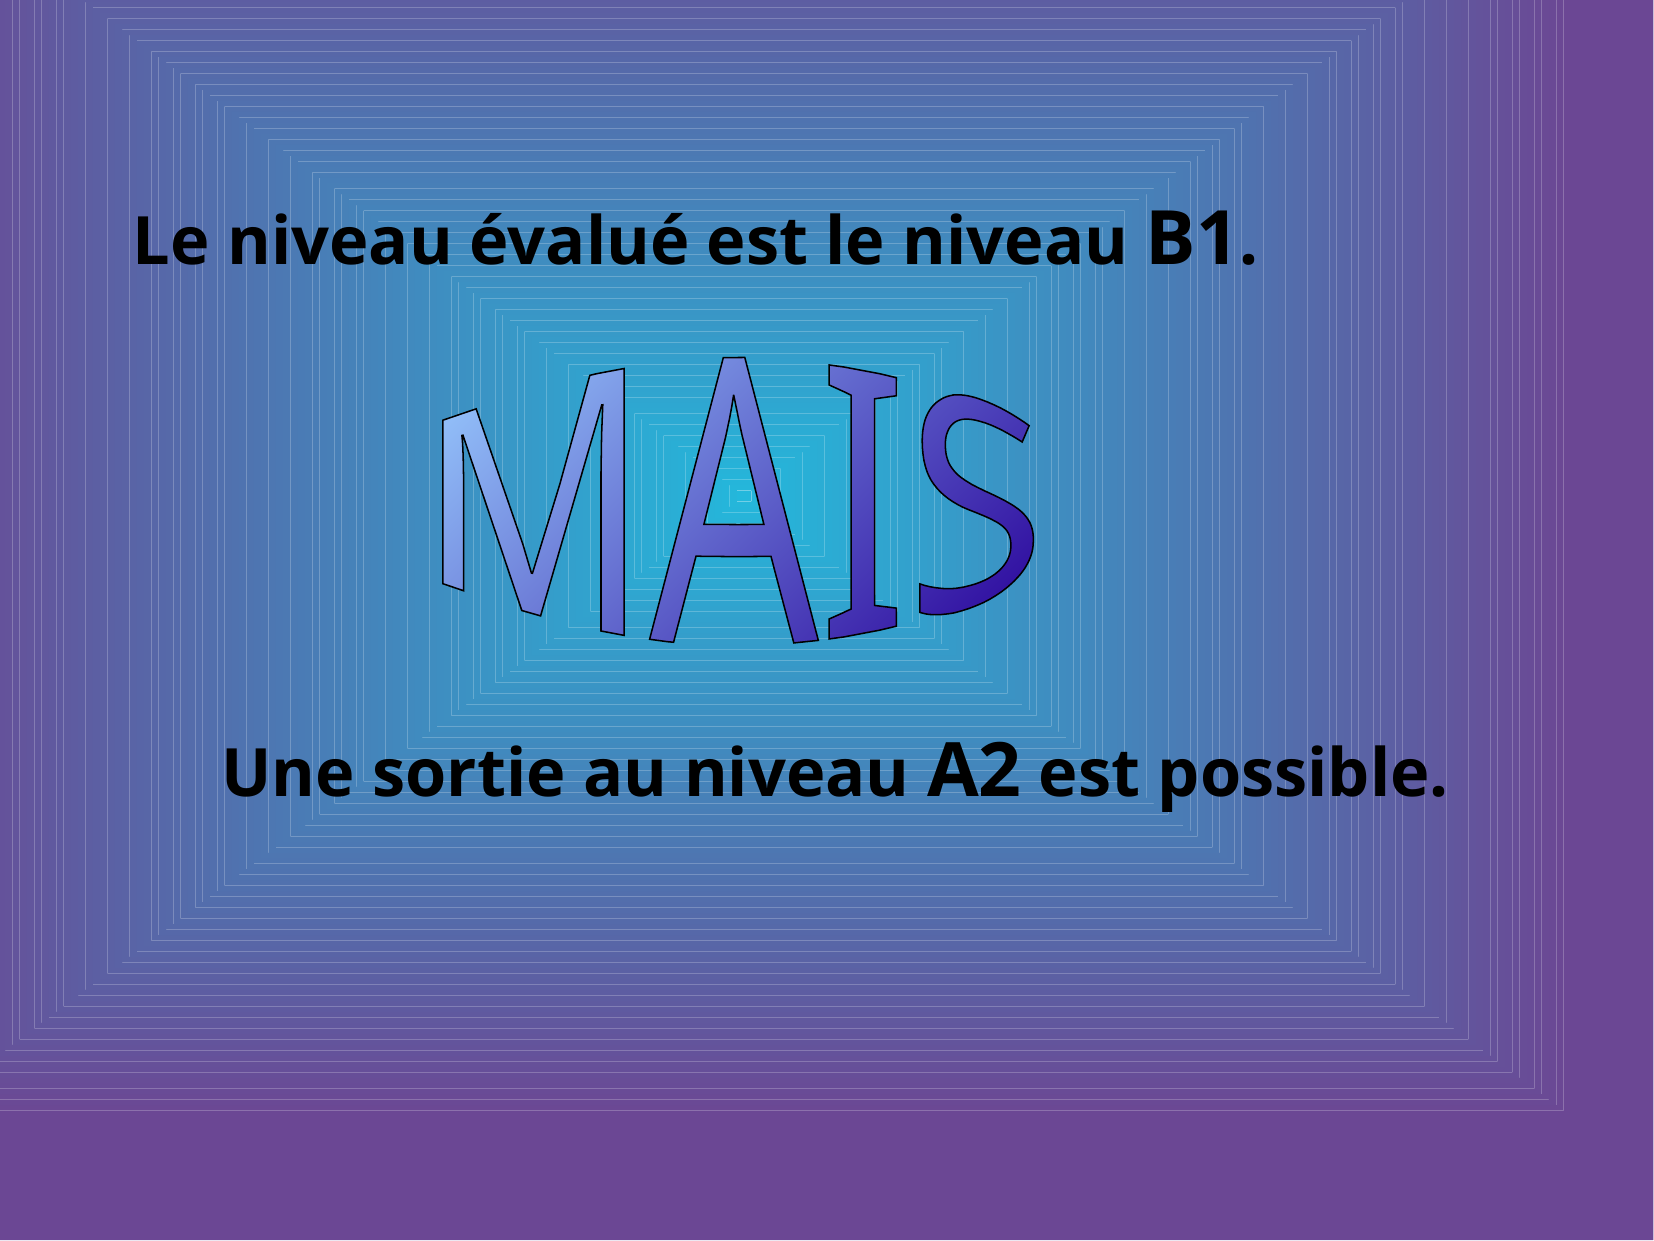

Le niveau évalué est le niveau B1.
MAIS
Une sortie au niveau A2 est possible.